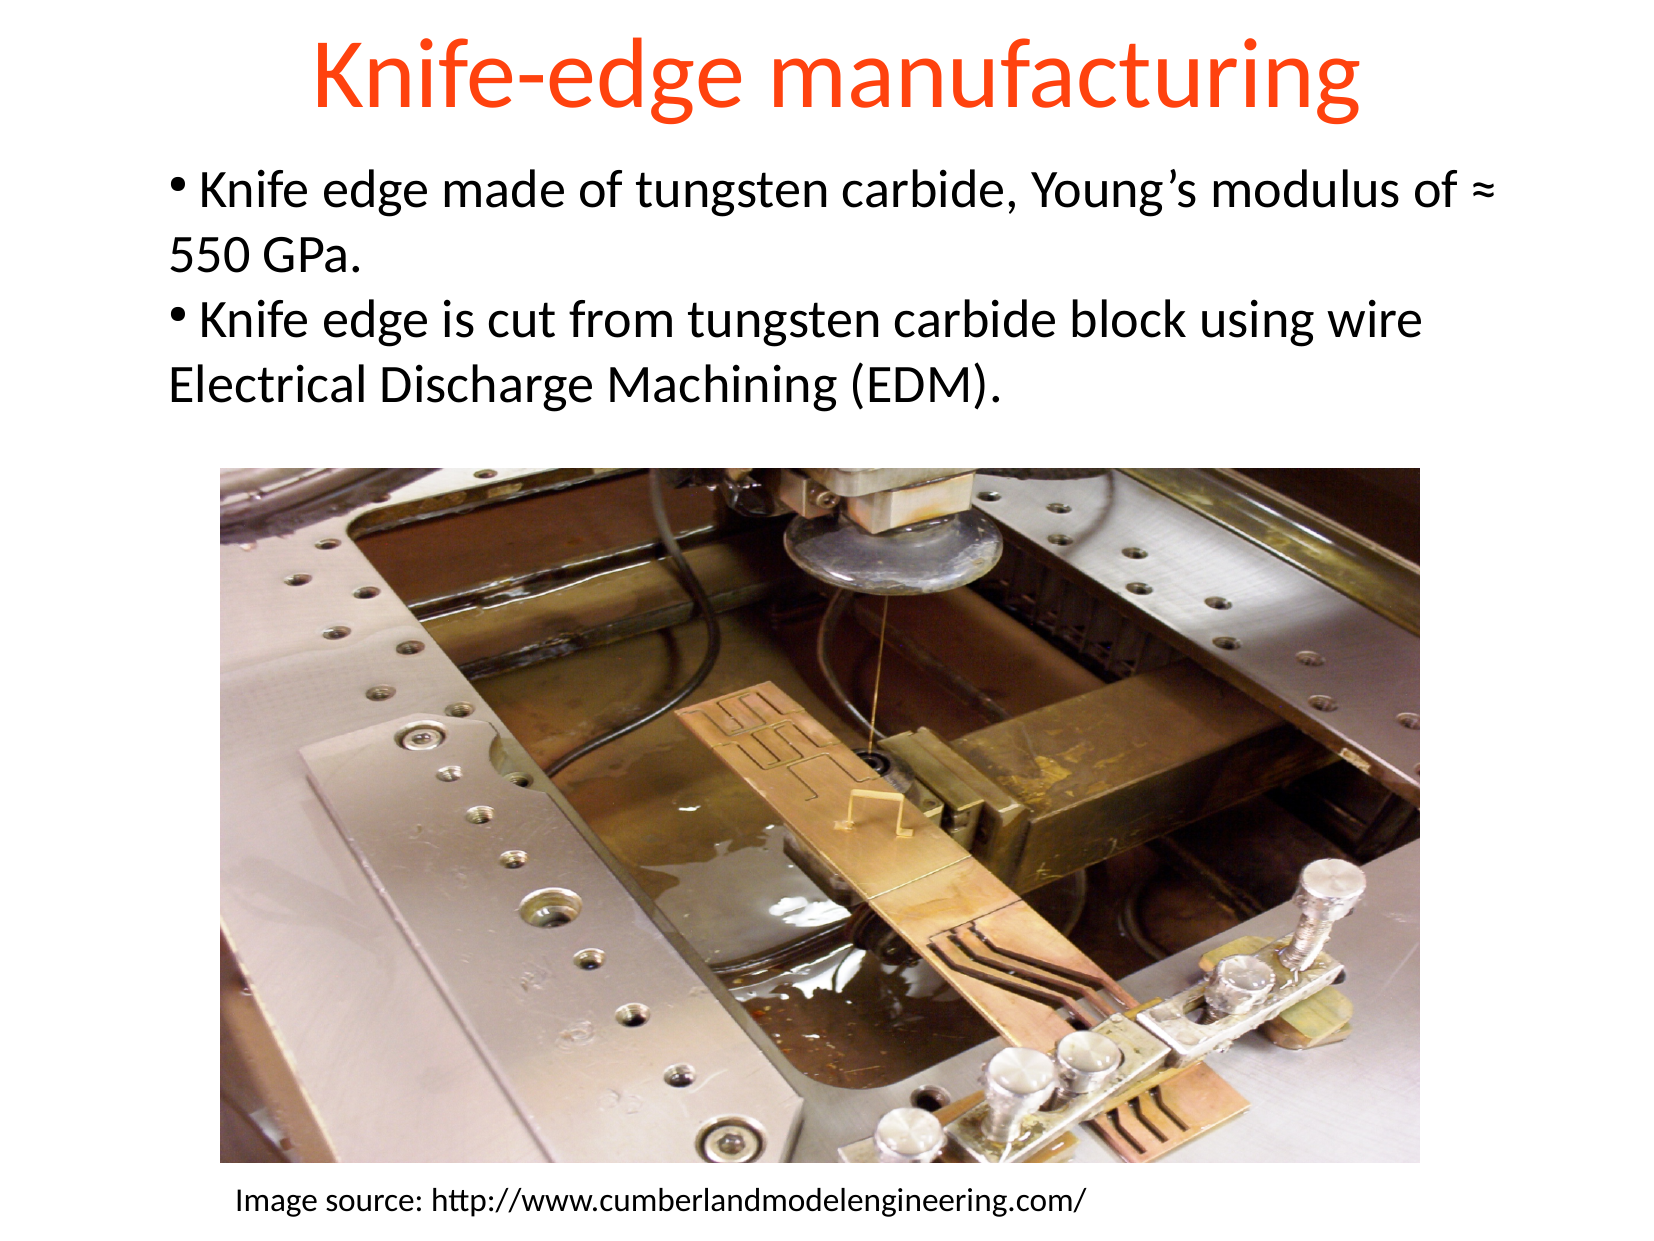

Knife-edge manufacturing
 Knife edge made of tungsten carbide, Young’s modulus of ≈ 550 GPa.
 Knife edge is cut from tungsten carbide block using wire Electrical Discharge Machining (EDM).
Image source: http://www.cumberlandmodelengineering.com/